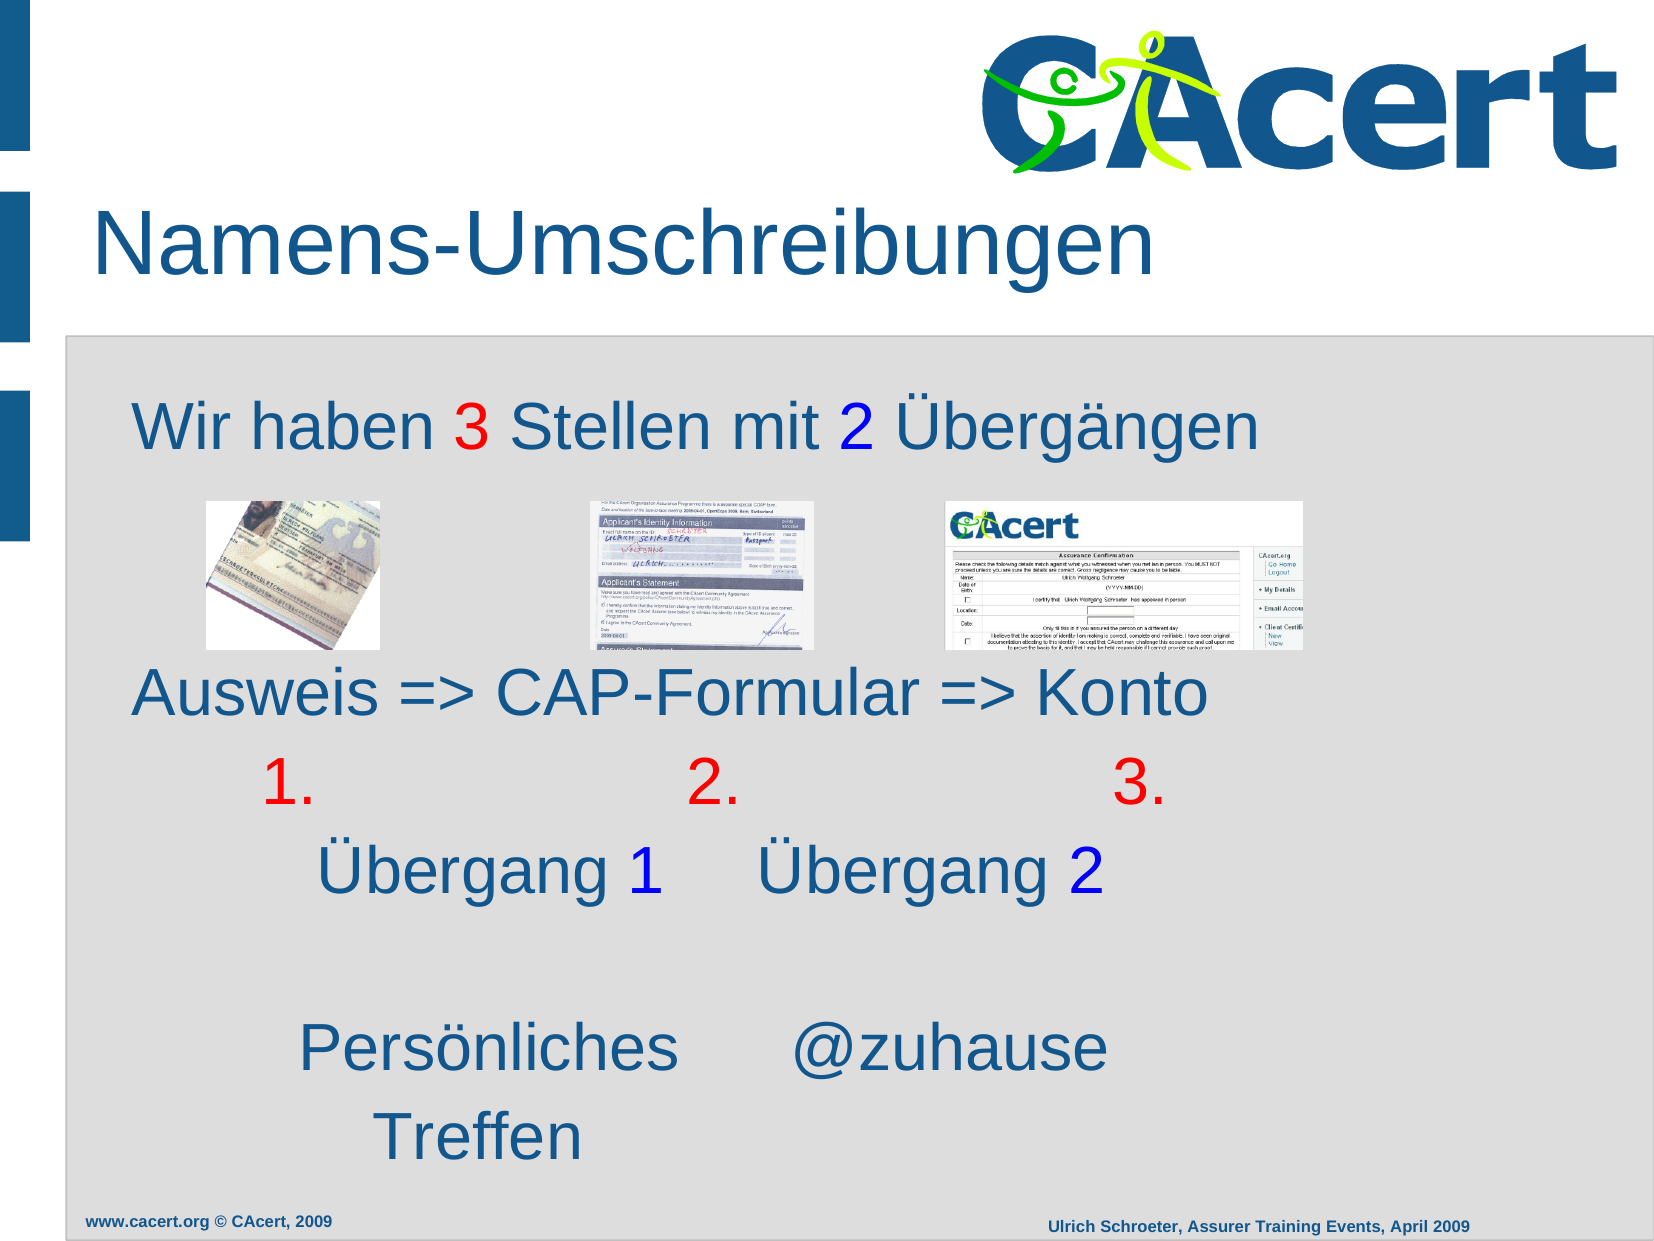

Namens-Umschreibungen
Wir haben 3 Stellen mit 2 Übergängen
Ausweis => CAP-Formular => Konto
 1. 2. 3.
 Übergang 1 Übergang 2
 Persönliches @zuhause
 Treffen